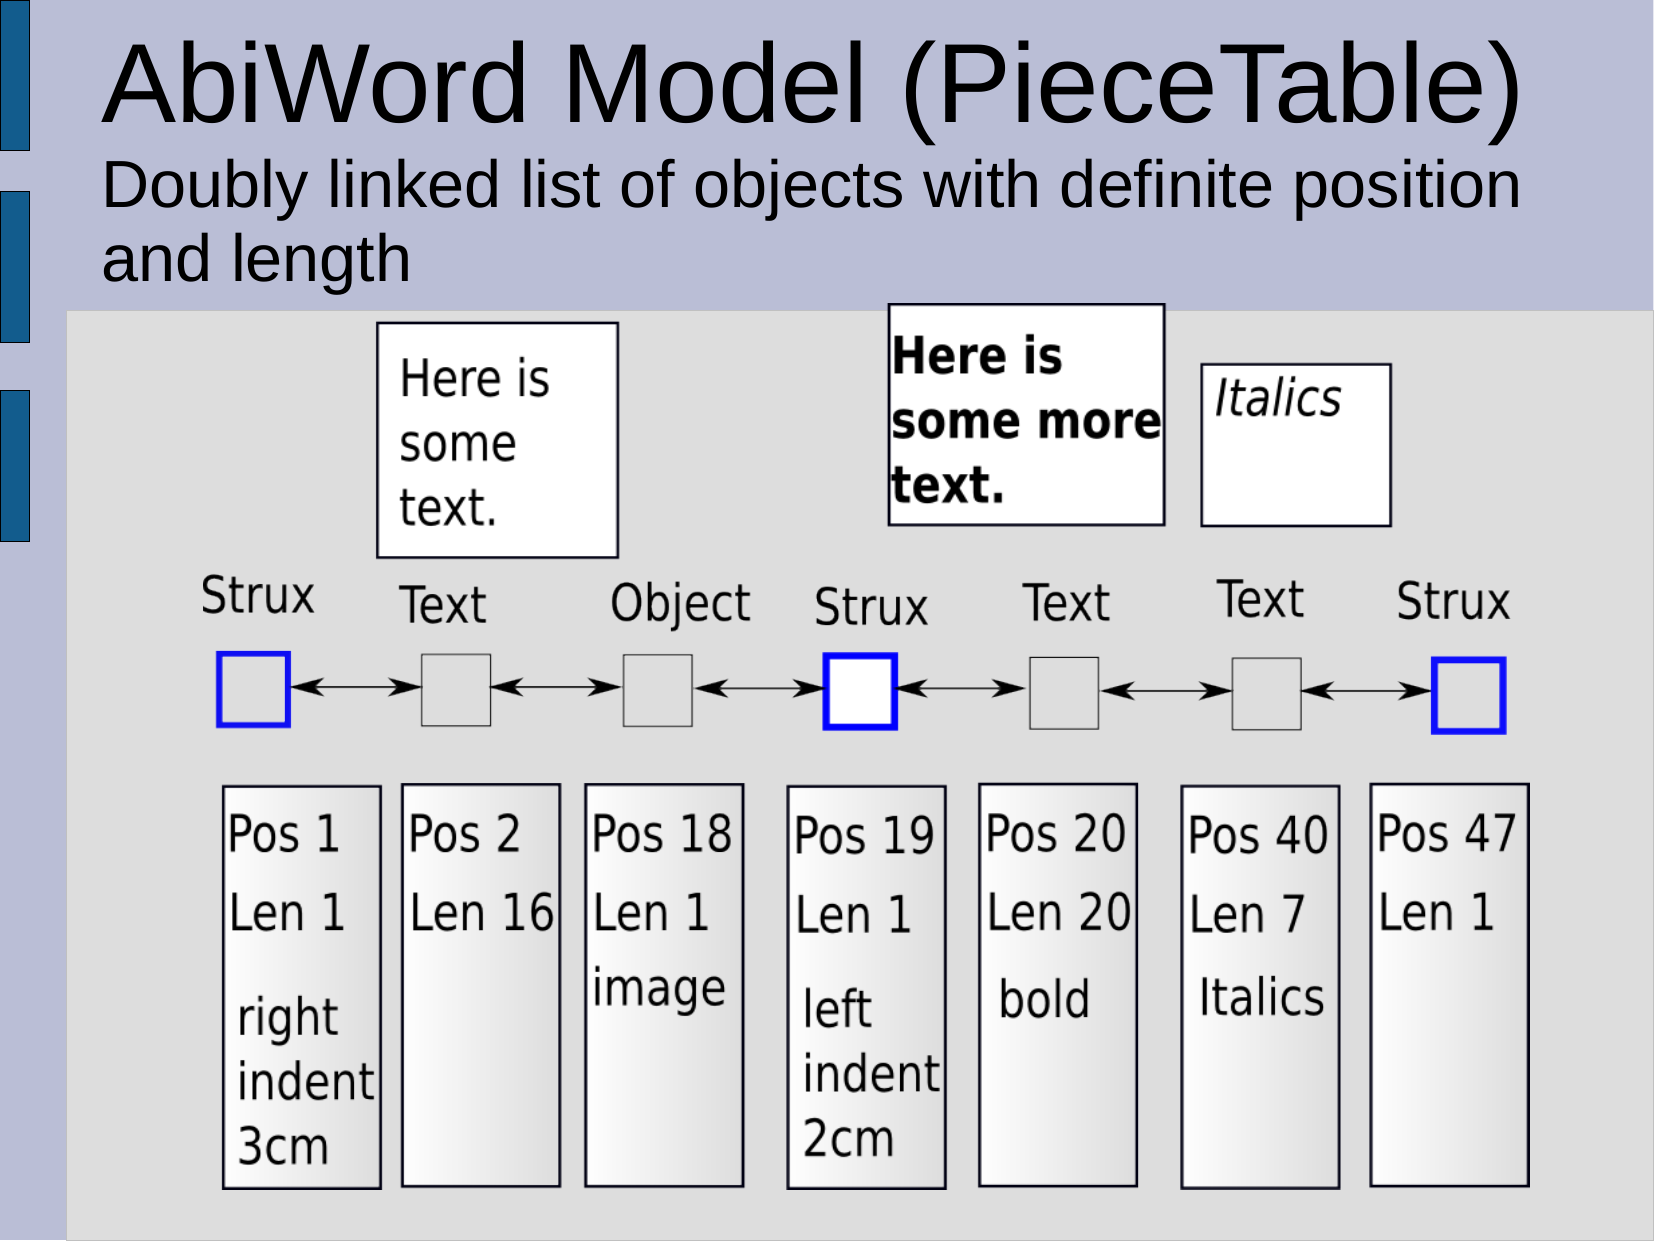

AbiWord Model (PieceTable)
Doubly linked list of objects with definite position and length